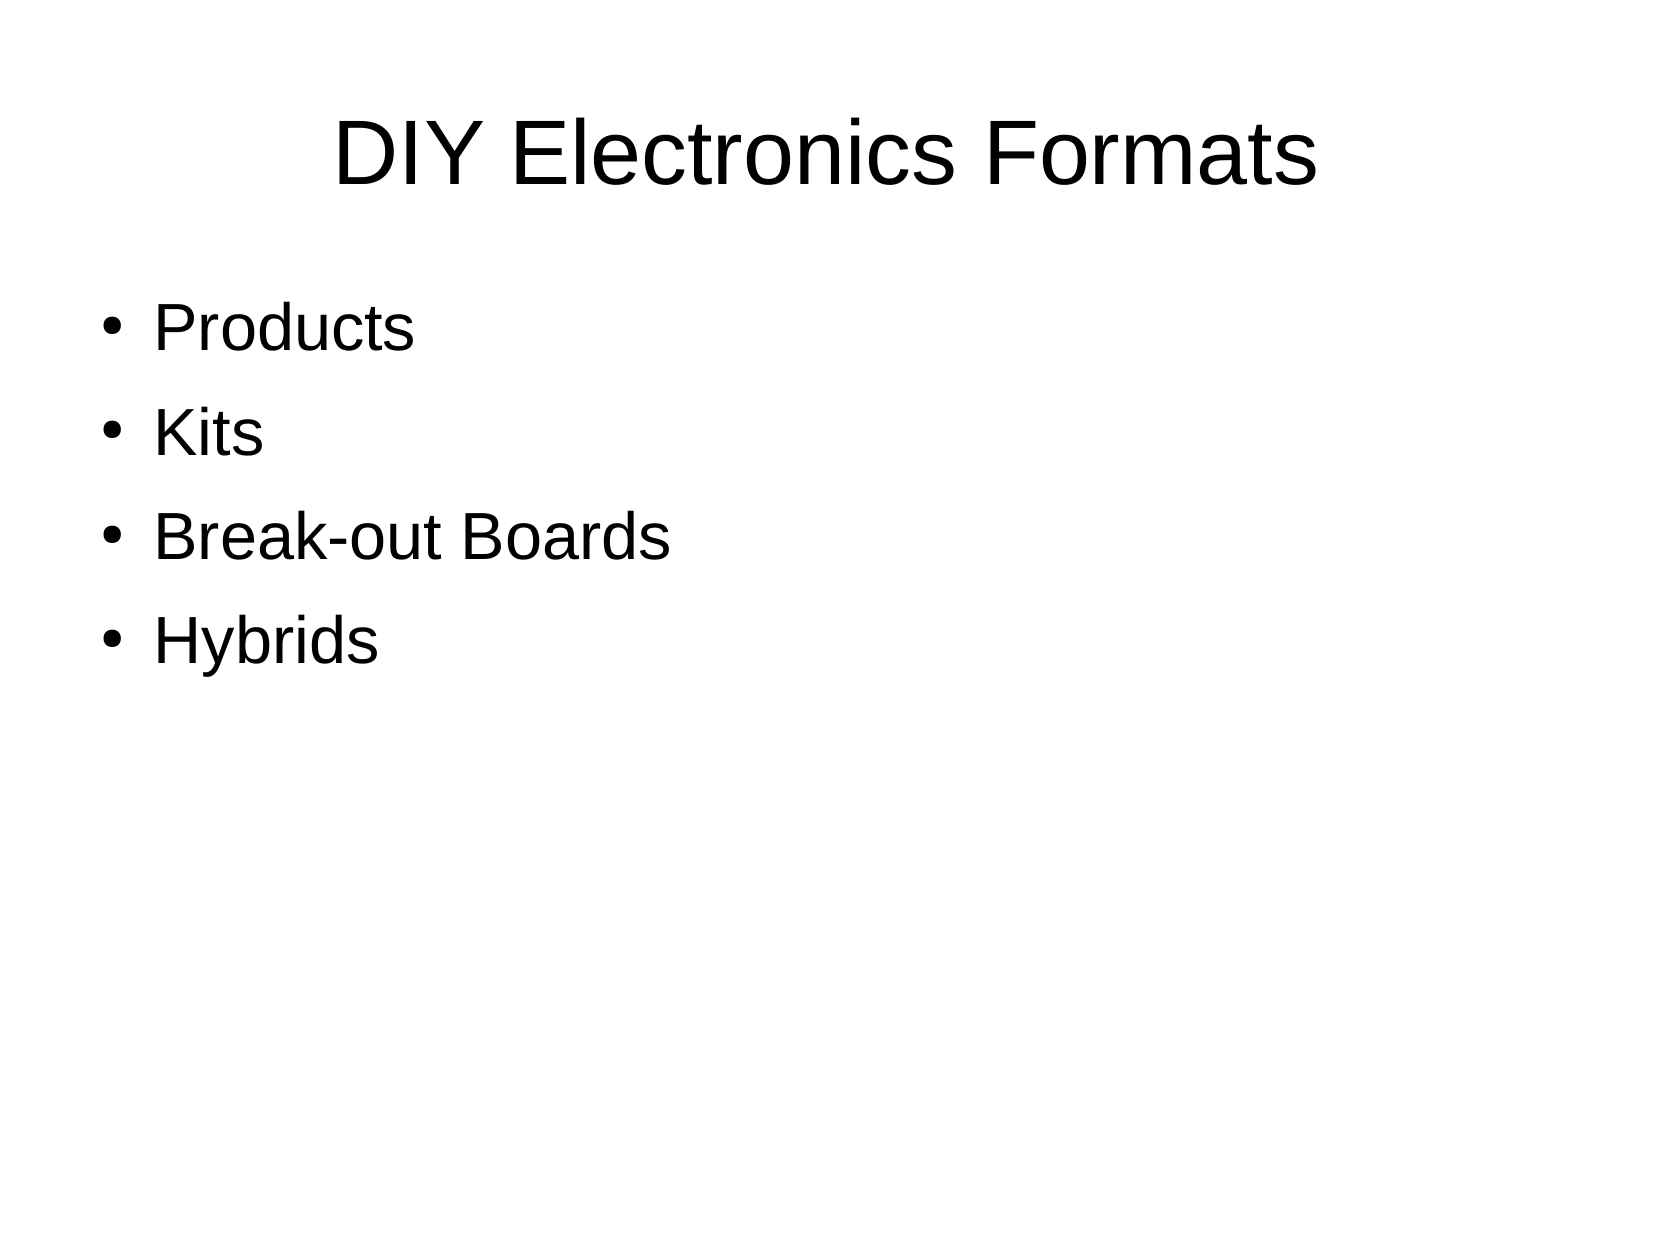

# DIY Electronics Formats
Products
Kits
Break-out Boards
Hybrids